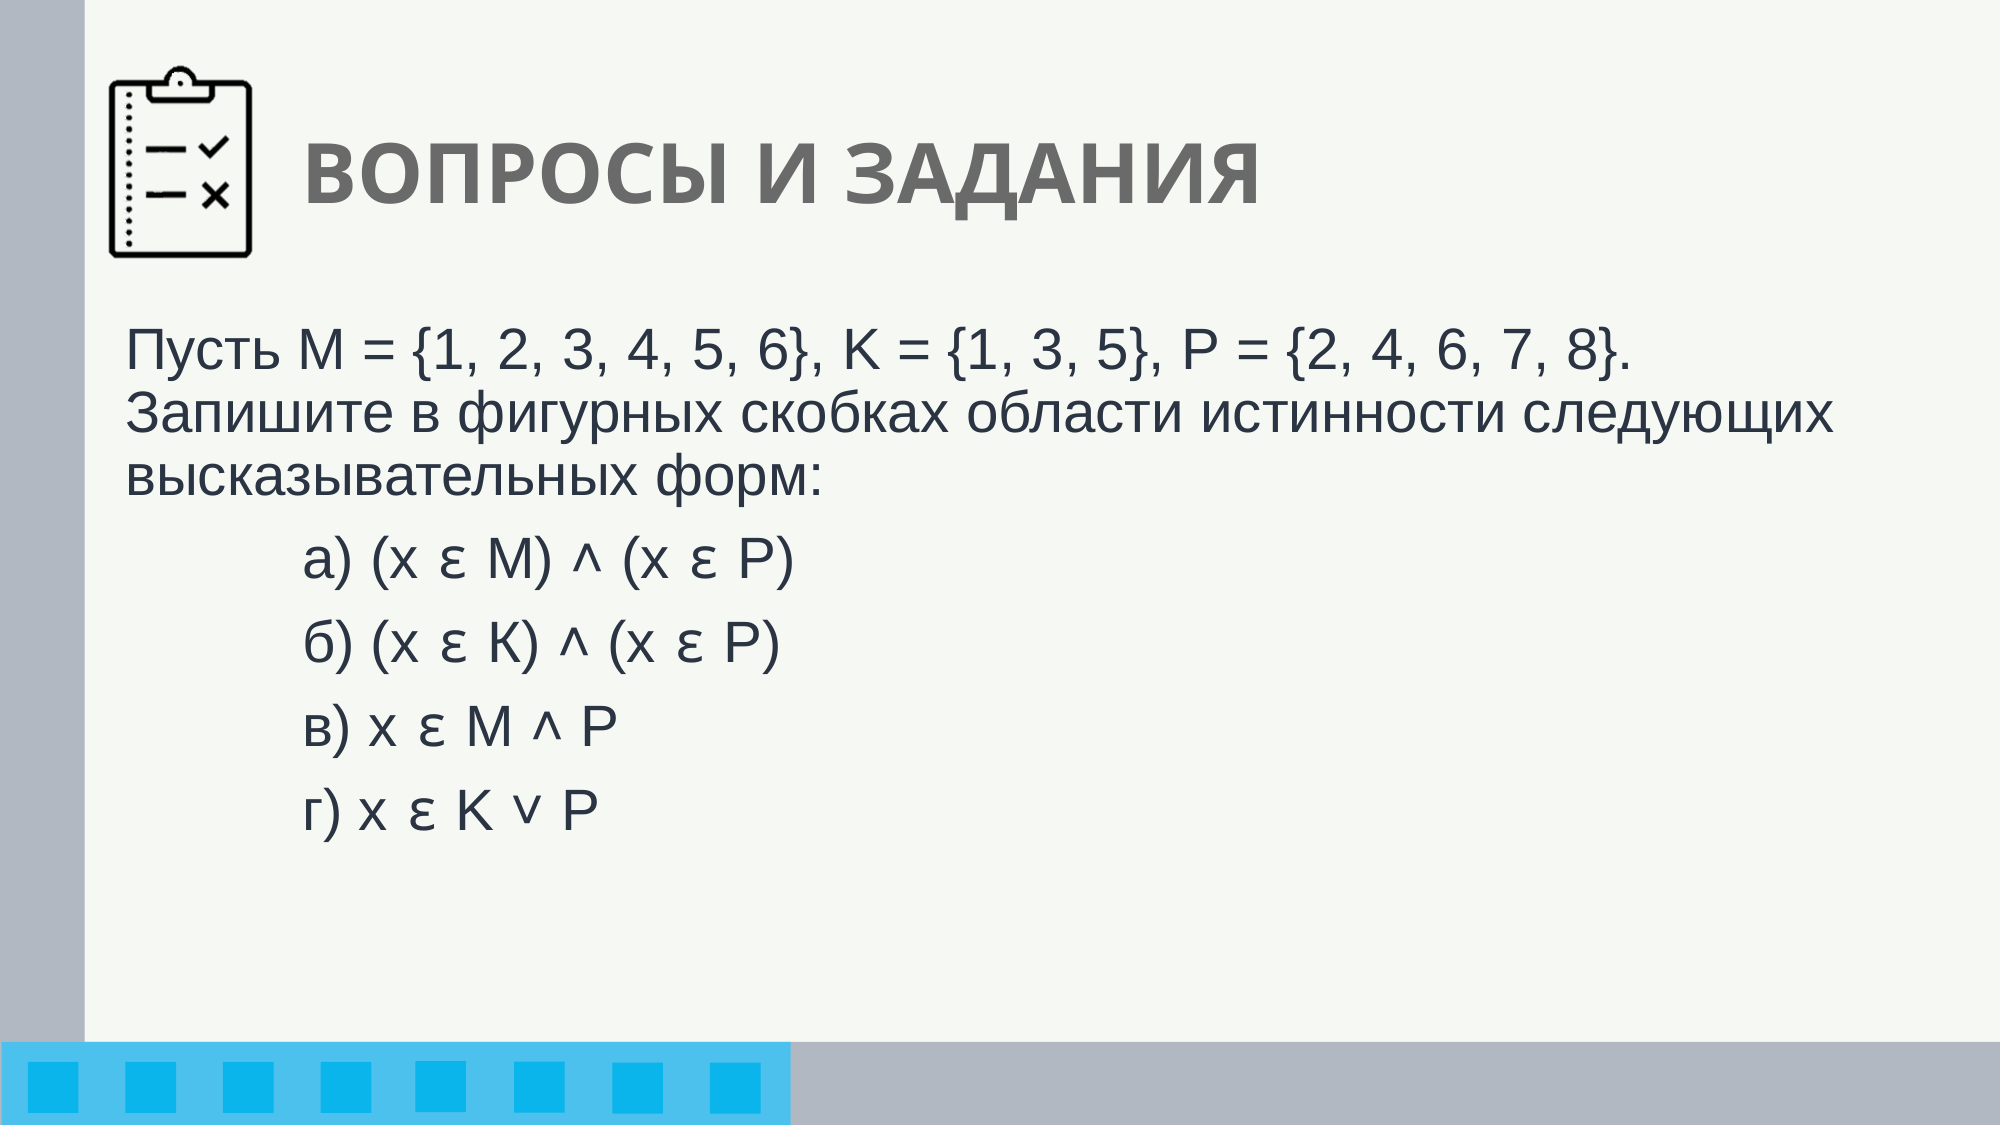

# ВОПРОСЫ И ЗАДАНИЯ
Пусть M = {1, 2, 3, 4, 5, 6}, K = {1, 3, 5}, P = {2, 4, 6, 7, 8}. Запишите в фигурных скобках области истинности следую­щих высказывательных форм:
а) (x ϵ M) ˄ (x ϵ P)
б) (x ϵ К) ˄ (x ϵ P)
в) x ϵ М ˄ P
г) x ϵ K ˅ P